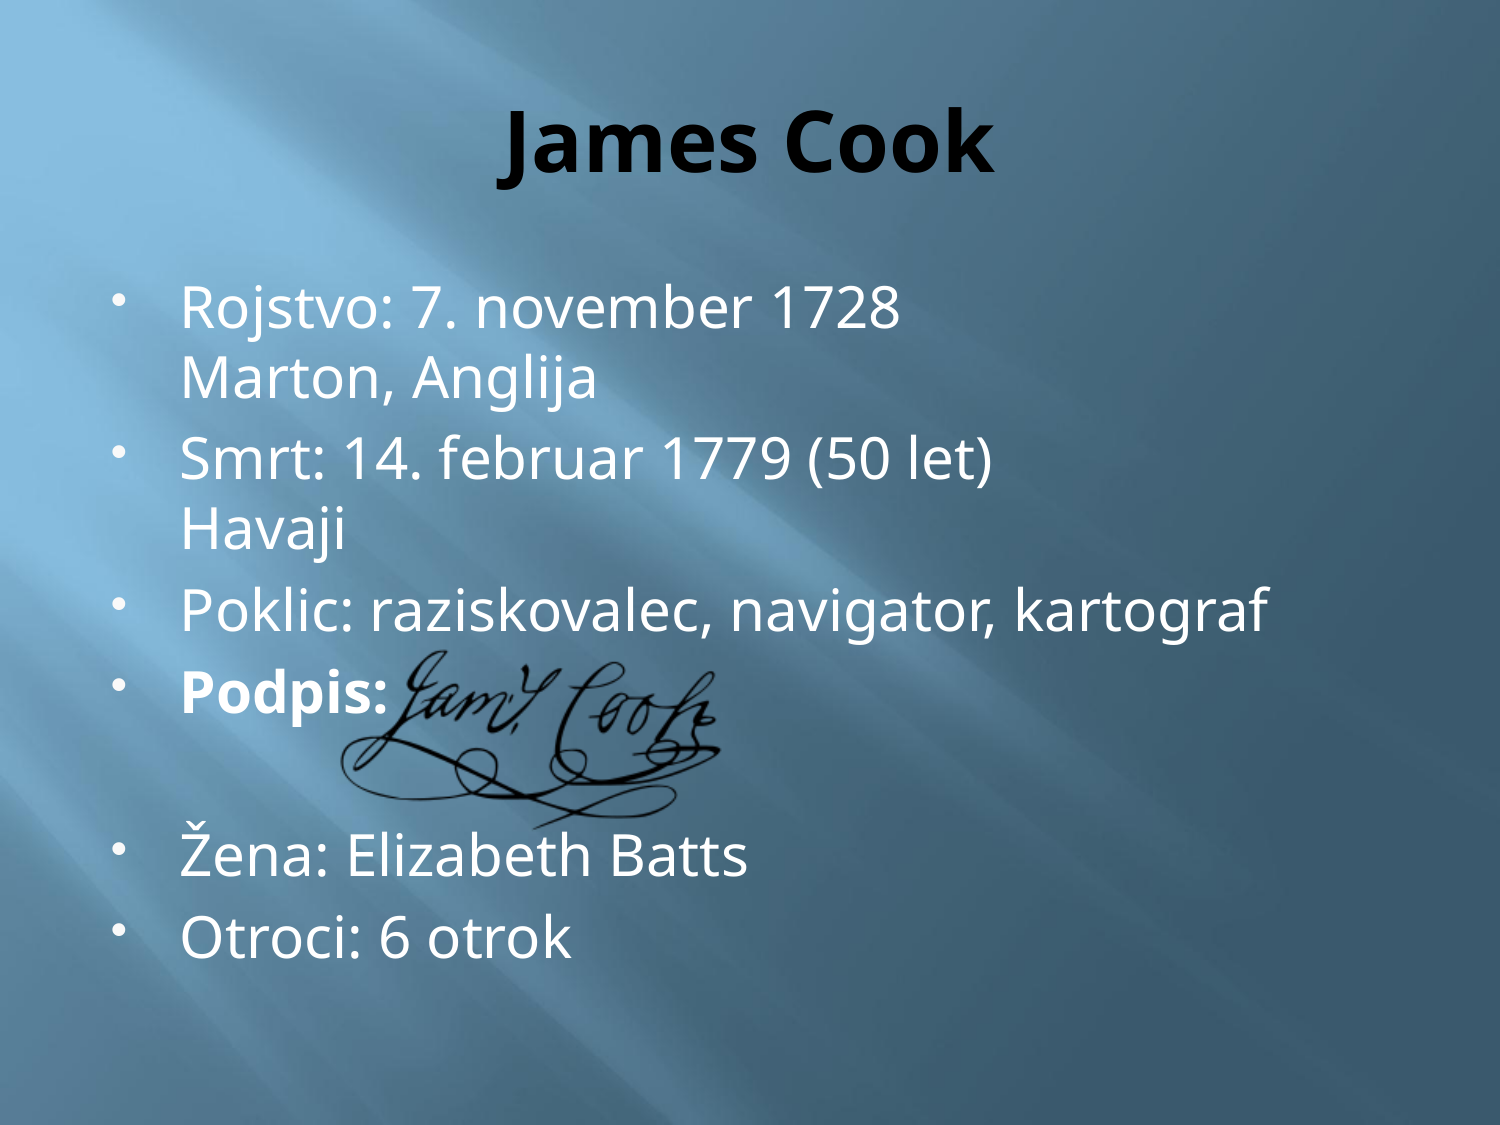

# James Cook
Rojstvo: 7. november 1728
Marton, Anglija
Smrt: 14. februar 1779 (50 let)
Havaji
Poklic: raziskovalec, navigator, kartograf
Podpis:
Žena: Elizabeth Batts
Otroci: 6 otrok